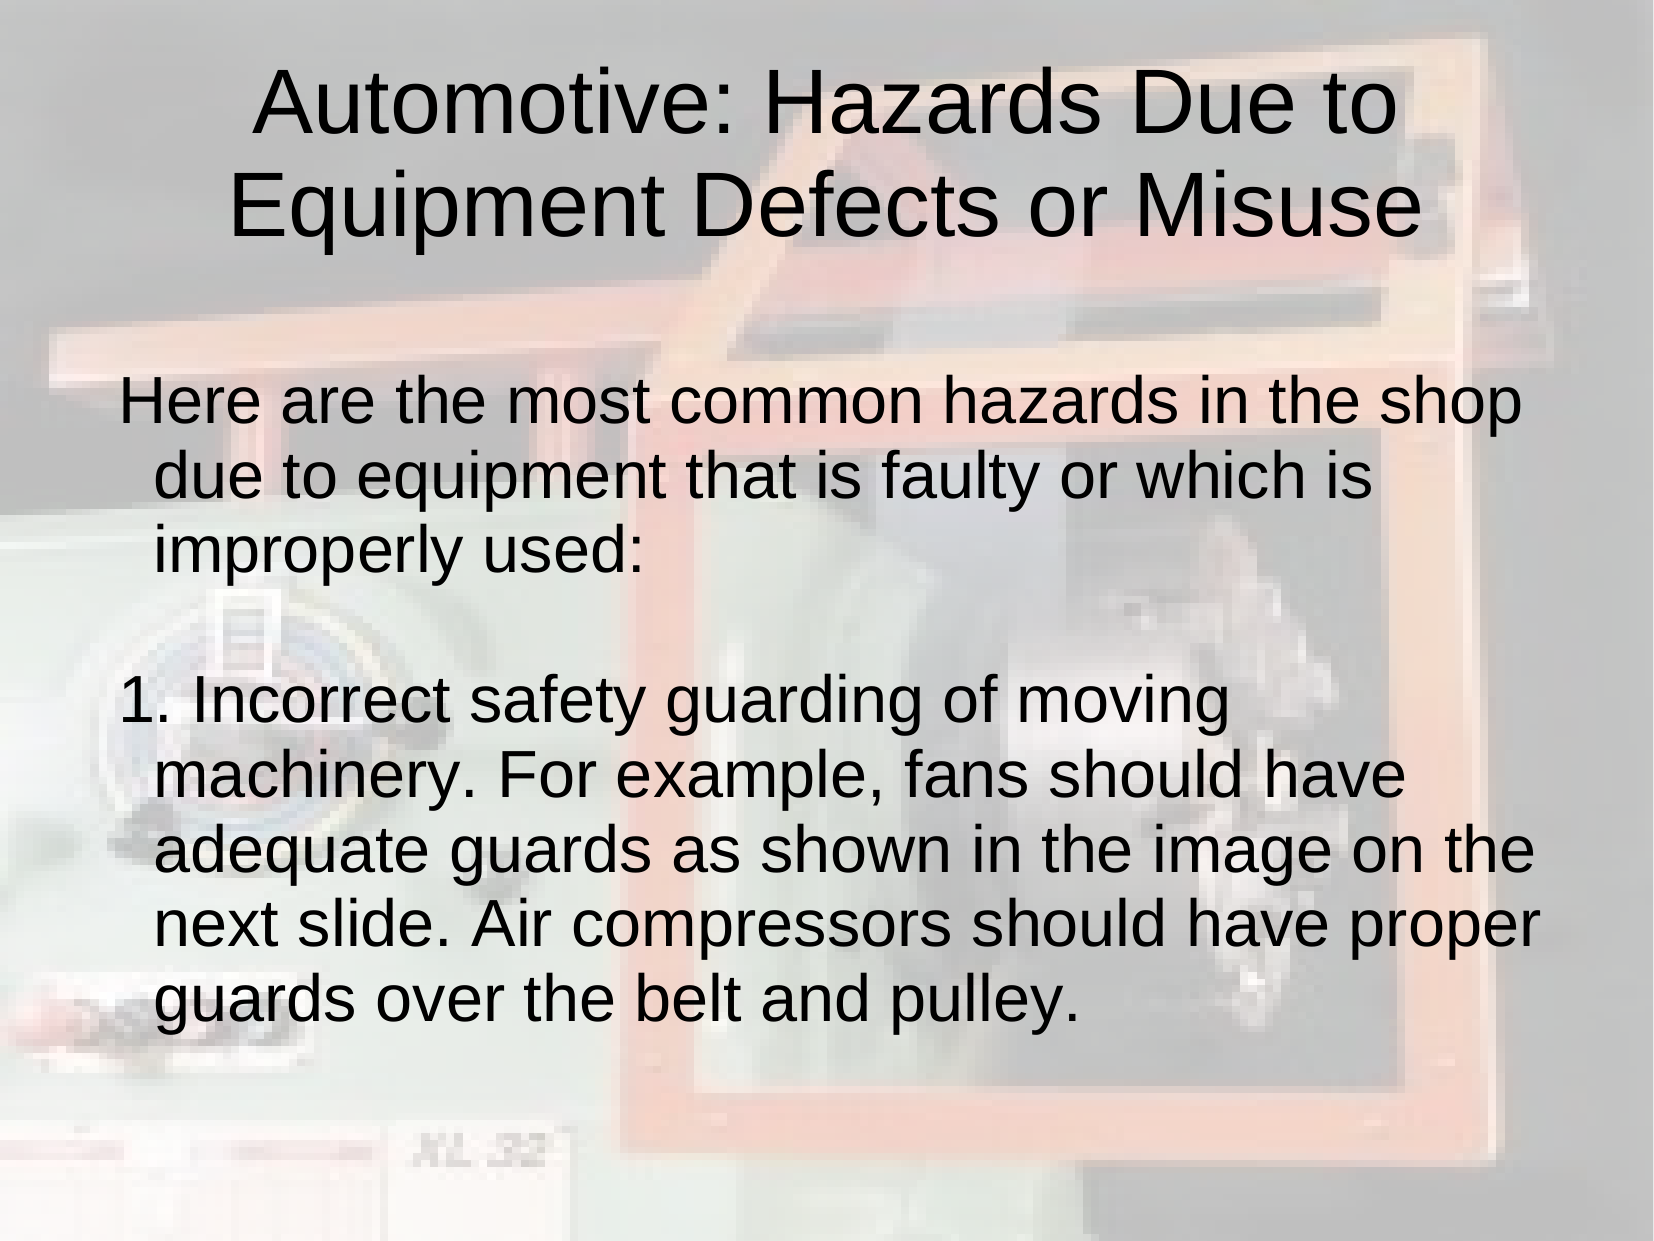

# Automotive: Hazards Due to Equipment Defects or Misuse
Here are the most common hazards in the shop due to equipment that is faulty or which is improperly used:
1. Incorrect safety guarding of moving machinery. For example, fans should have adequate guards as shown in the image on the next slide. Air compressors should have proper guards over the belt and pulley.